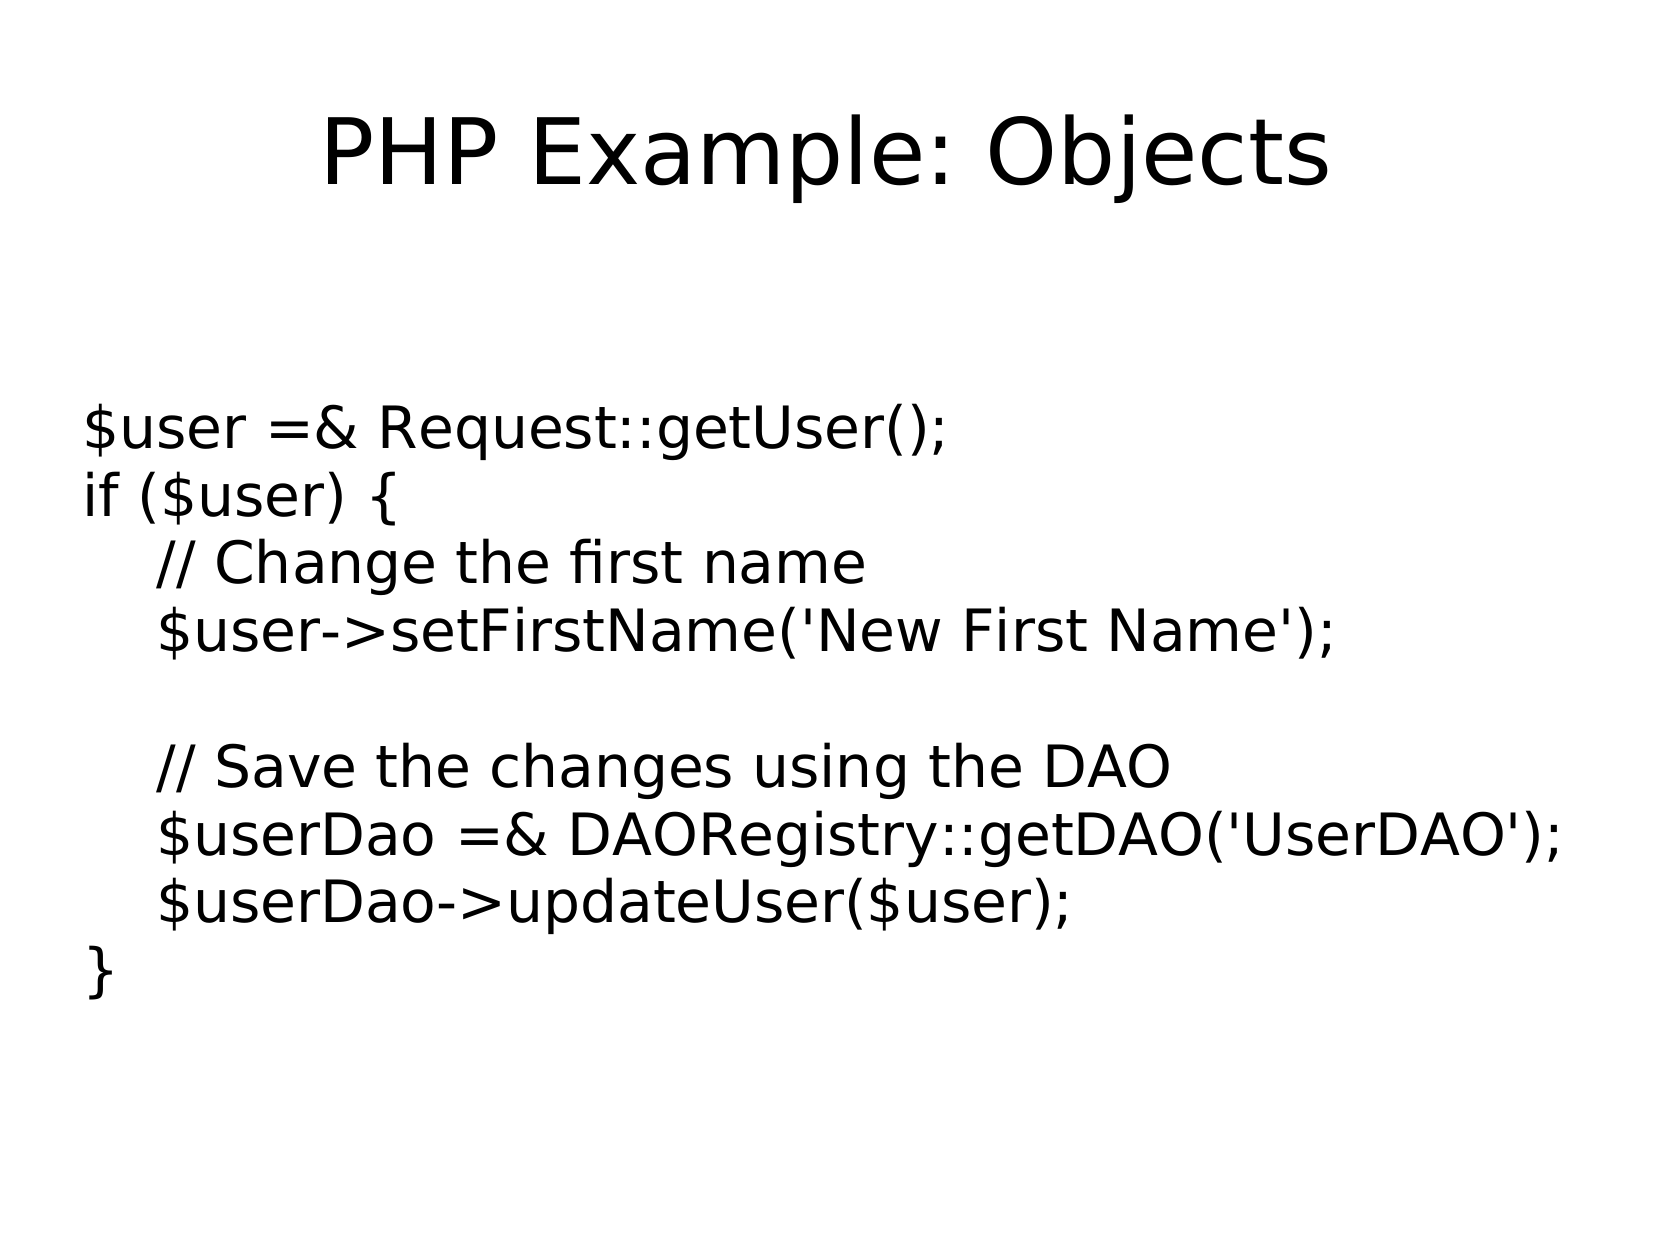

# PHP Example: Objects
$user =& Request::getUser();
if ($user) {
	// Change the first name
	$user->setFirstName('New First Name');
	// Save the changes using the DAO
	$userDao =& DAORegistry::getDAO('UserDAO');
	$userDao->updateUser($user);
}